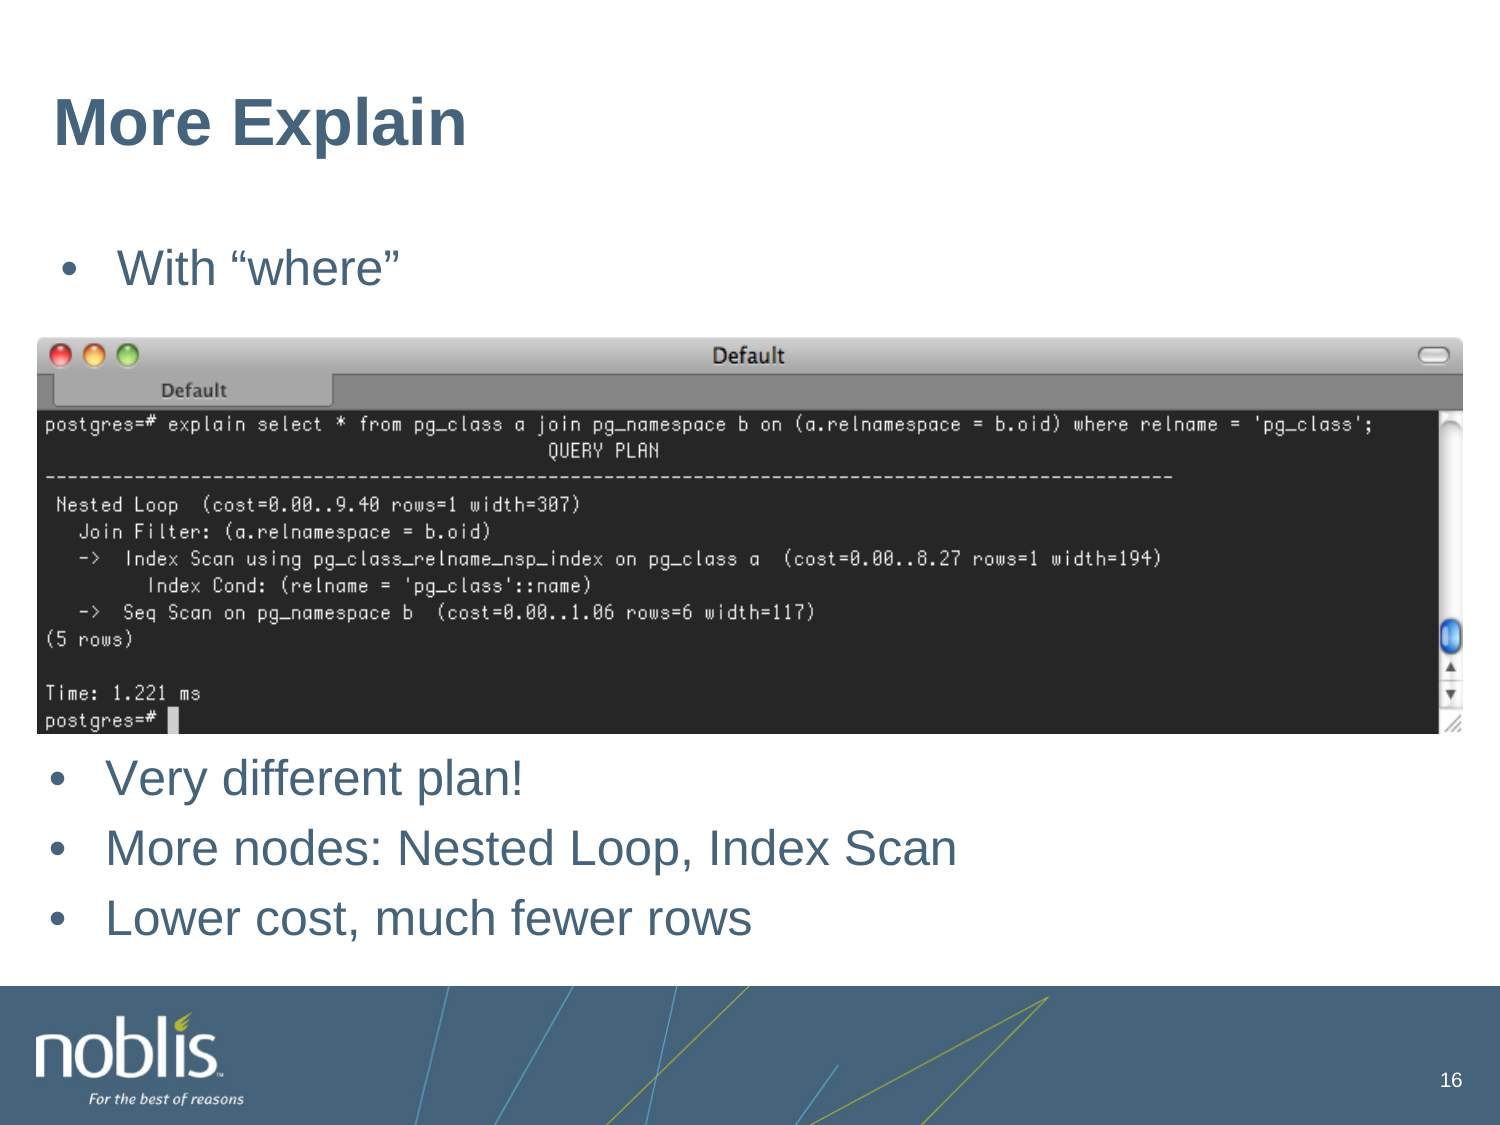

# More Explain
With “where”
Very different plan!
More nodes: Nested Loop, Index Scan
Lower cost, much fewer rows